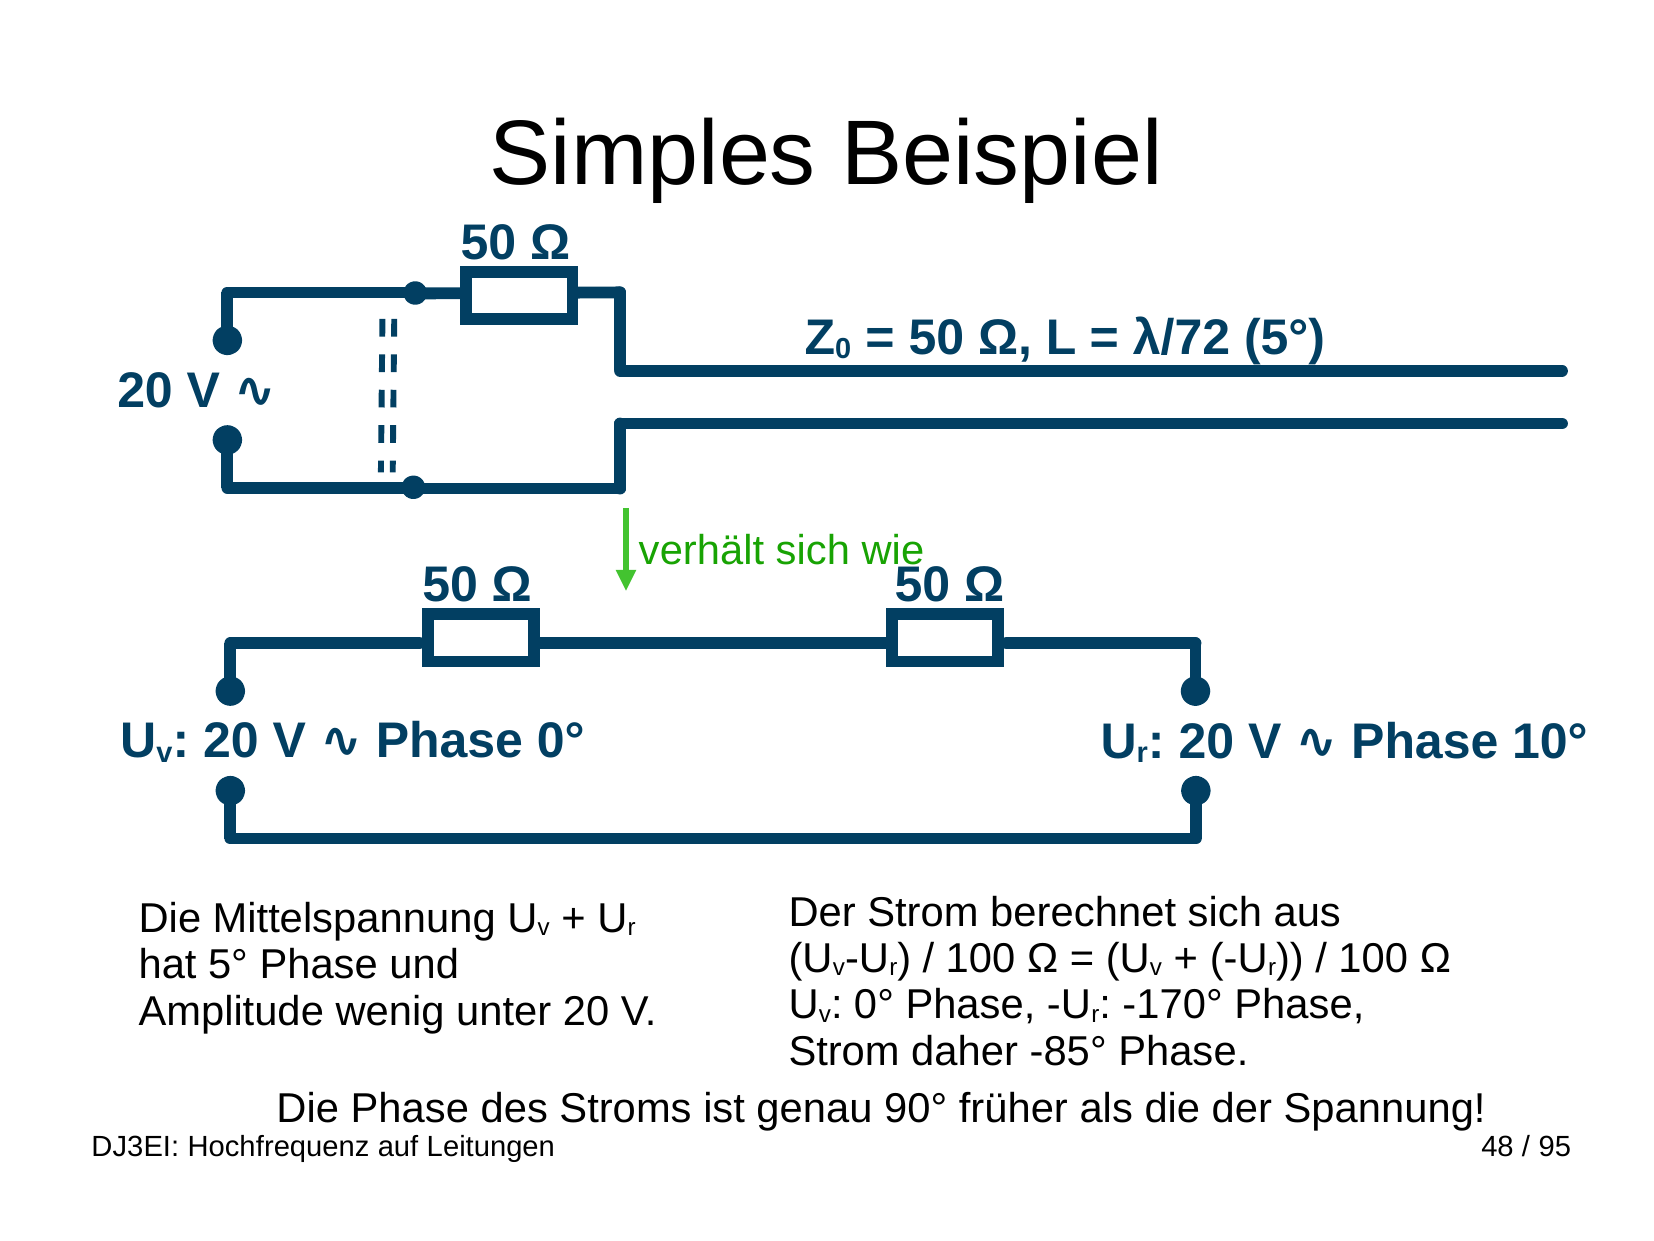

# Simples Beispiel
50 Ω
Z0 = 50 Ω, L = λ/72 (5°)
20 V ∿
verhält sich wie
50 Ω
50 Ω
Uv: 20 V ∿ Phase 0°
Ur: 20 V ∿ Phase 10°
Der Strom berechnet sich aus
(Uv-Ur) / 100 Ω = (Uv + (-Ur)) / 100 Ω
Uv: 0° Phase, -Ur: -170° Phase,
Strom daher -85° Phase.
Die Mittelspannung Uv + Ur
hat 5° Phase und
Amplitude wenig unter 20 V.
Die Phase des Stroms ist genau 90° früher als die der Spannung!